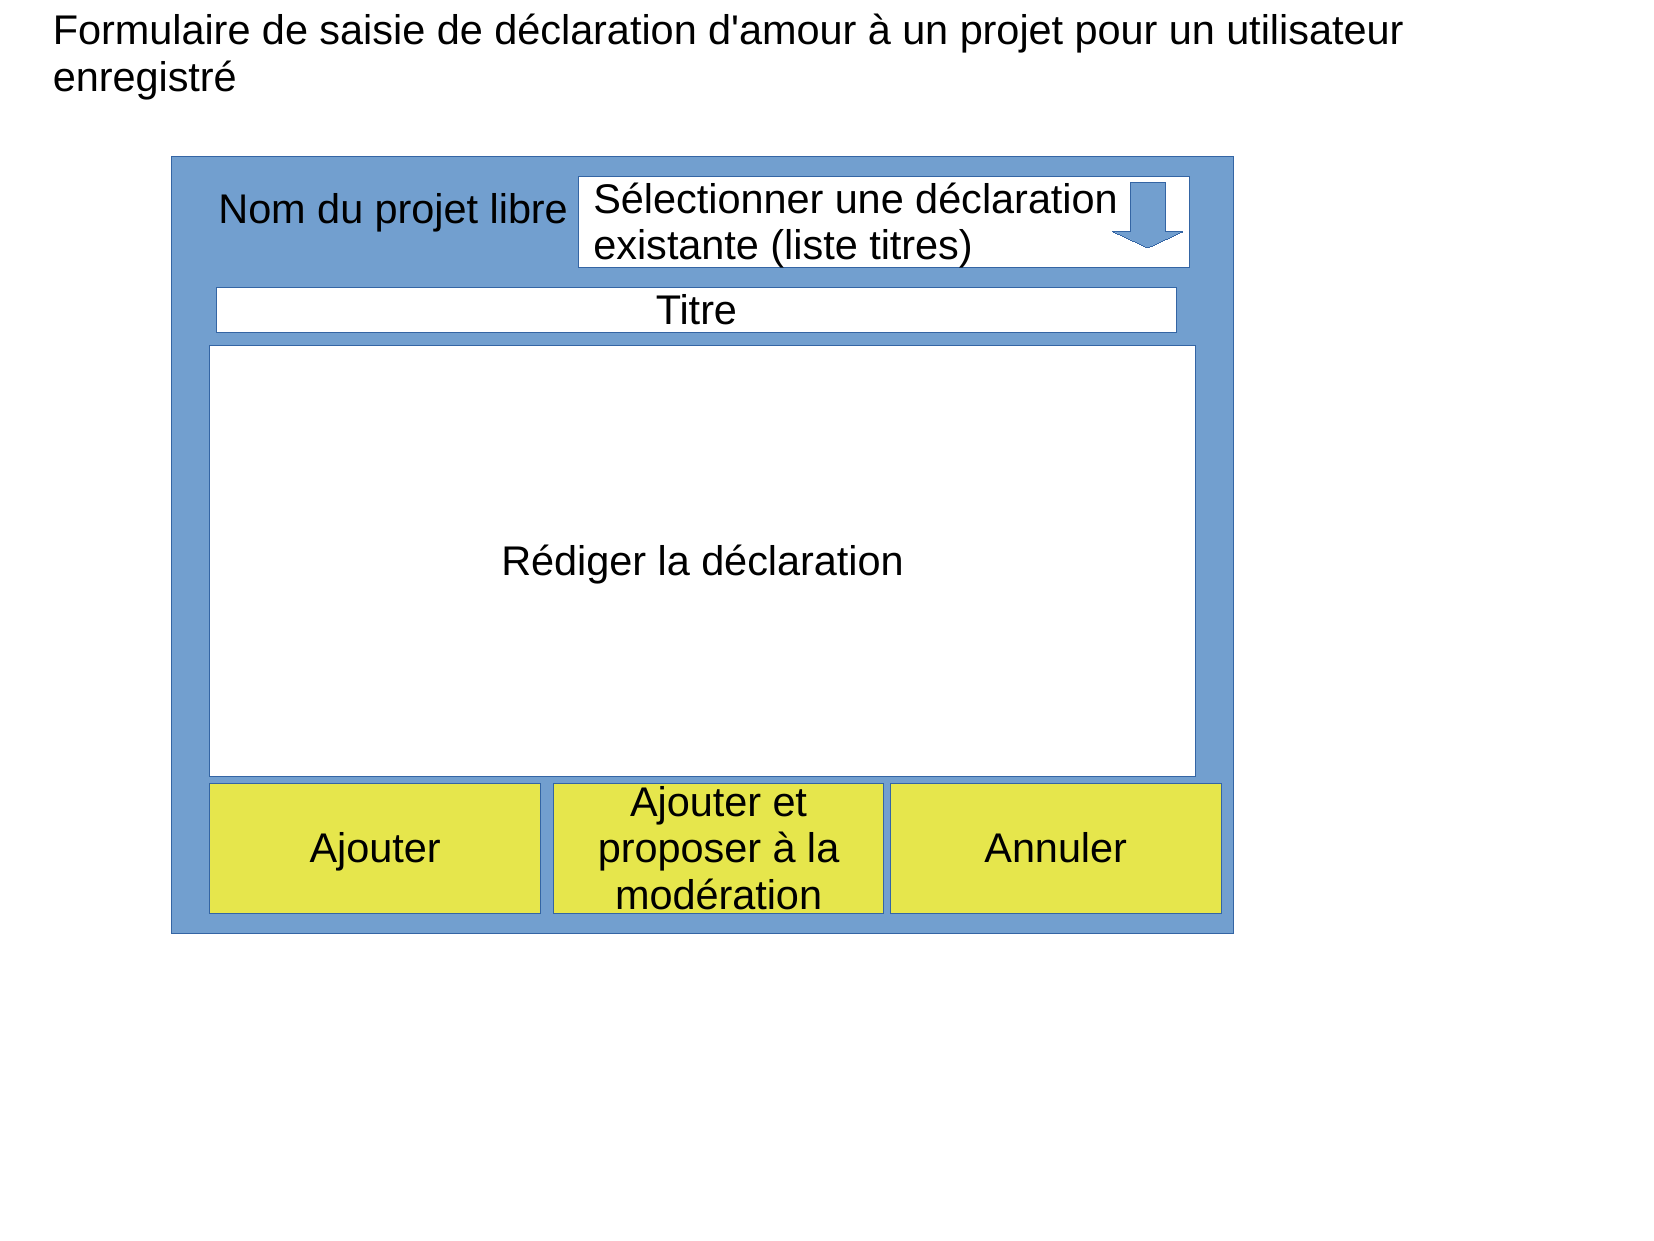

Formulaire de saisie de déclaration d'amour à un projet pour un utilisateur enregistré
Sélectionner une déclaration existante (liste titres)
Nom du projet libre
Titre
Rédiger la déclaration
Ajouter
Ajouter et proposer à la modération
Annuler